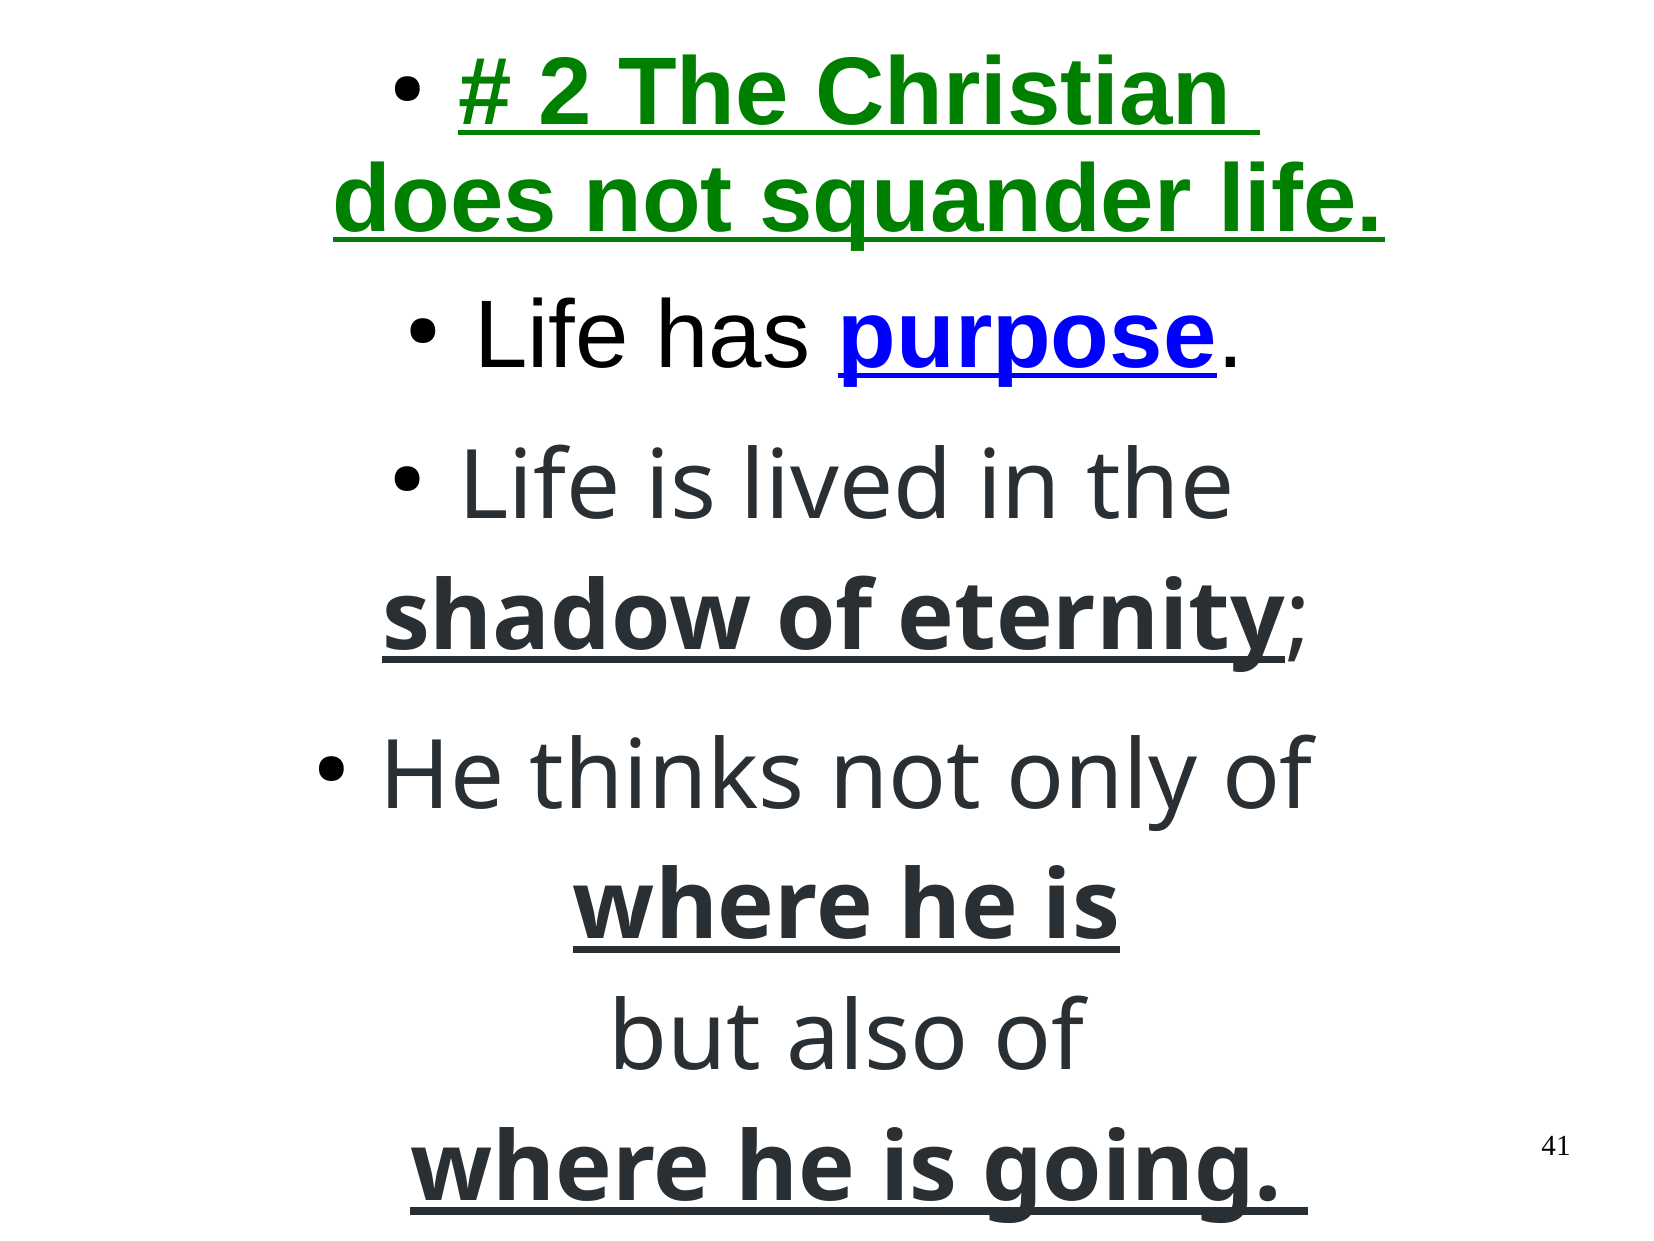

# # 2 The Christian does not squander life.
Life has purpose.
Life is lived in the
shadow of eternity;
He thinks not only of
where he is
but also of
where he is going.
41